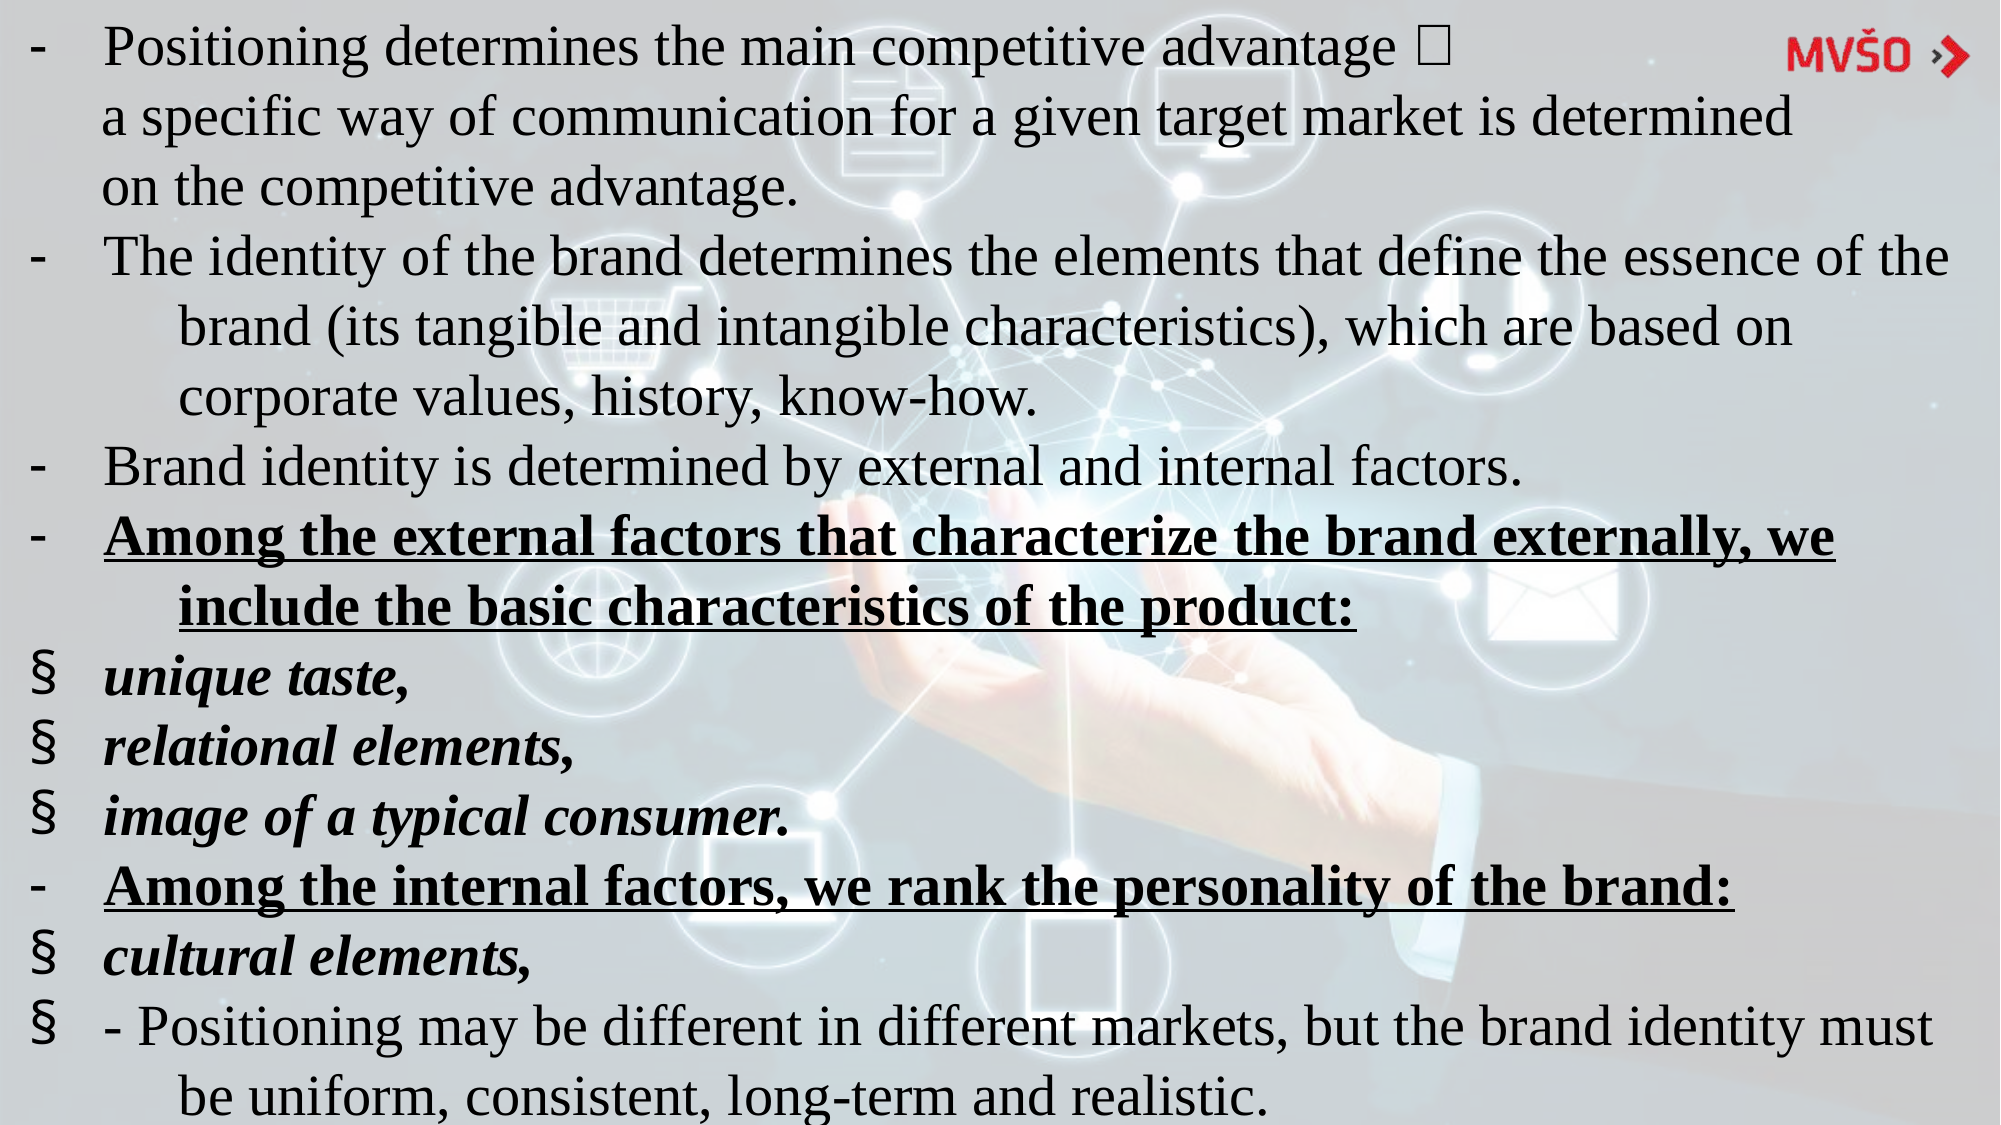

Positioning determines the main competitive advantage 
 a specific way of communication for a given target market is determined
 on the competitive advantage.
The identity of the brand determines the elements that define the essence of the brand (its tangible and intangible characteristics), which are based on corporate values, history, know-how.
Brand identity is determined by external and internal factors.
Among the external factors that characterize the brand externally, we include the basic characteristics of the product:
unique taste,
relational elements,
image of a typical consumer.
Among the internal factors, we rank the personality of the brand:
cultural elements,
- Positioning may be different in different markets, but the brand identity must be uniform, consistent, long-term and realistic.